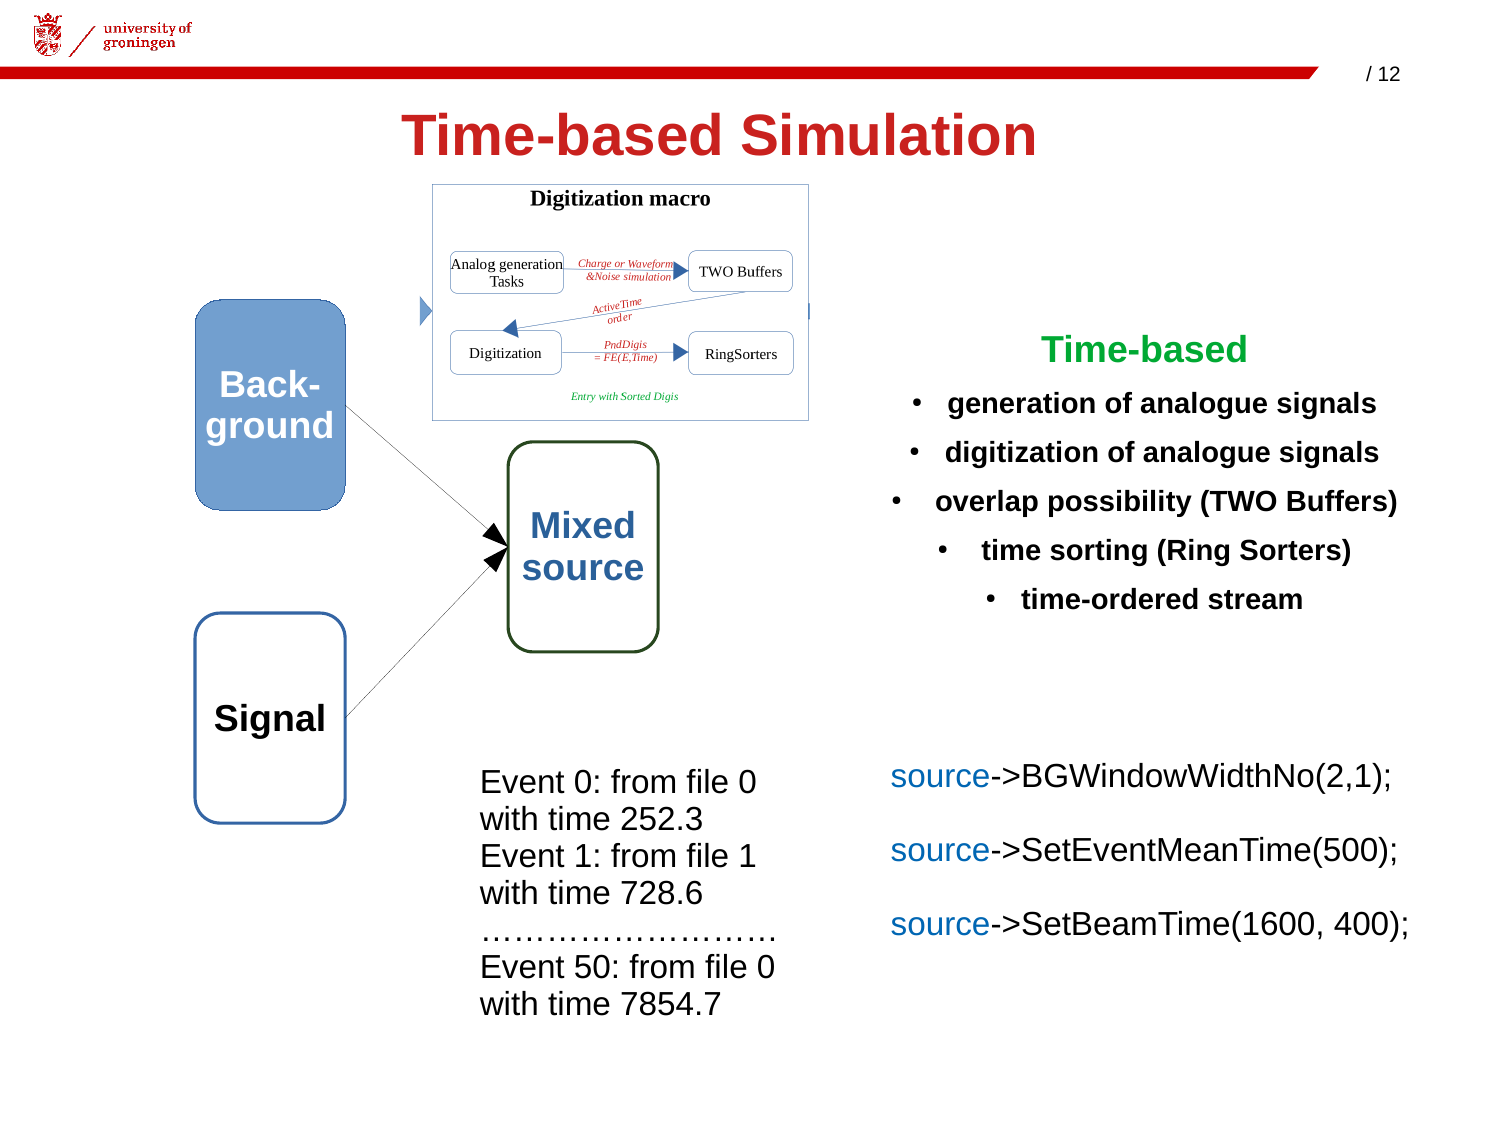

Time-based Simulation
Back-
ground
Time-based
generation of analogue signals
digitization of analogue signals
 overlap possibility (TWO Buffers)
 time sorting (Ring Sorters)
time-ordered stream
Mixed
source
Signal
source->BGWindowWidthNo(2,1);
source->SetEventMeanTime(500);
source->SetBeamTime(1600, 400);
Event 0: from file 0
with time 252.3
Event 1: from file 1
with time 728.6
………………………
Event 50: from file 0
with time 7854.7